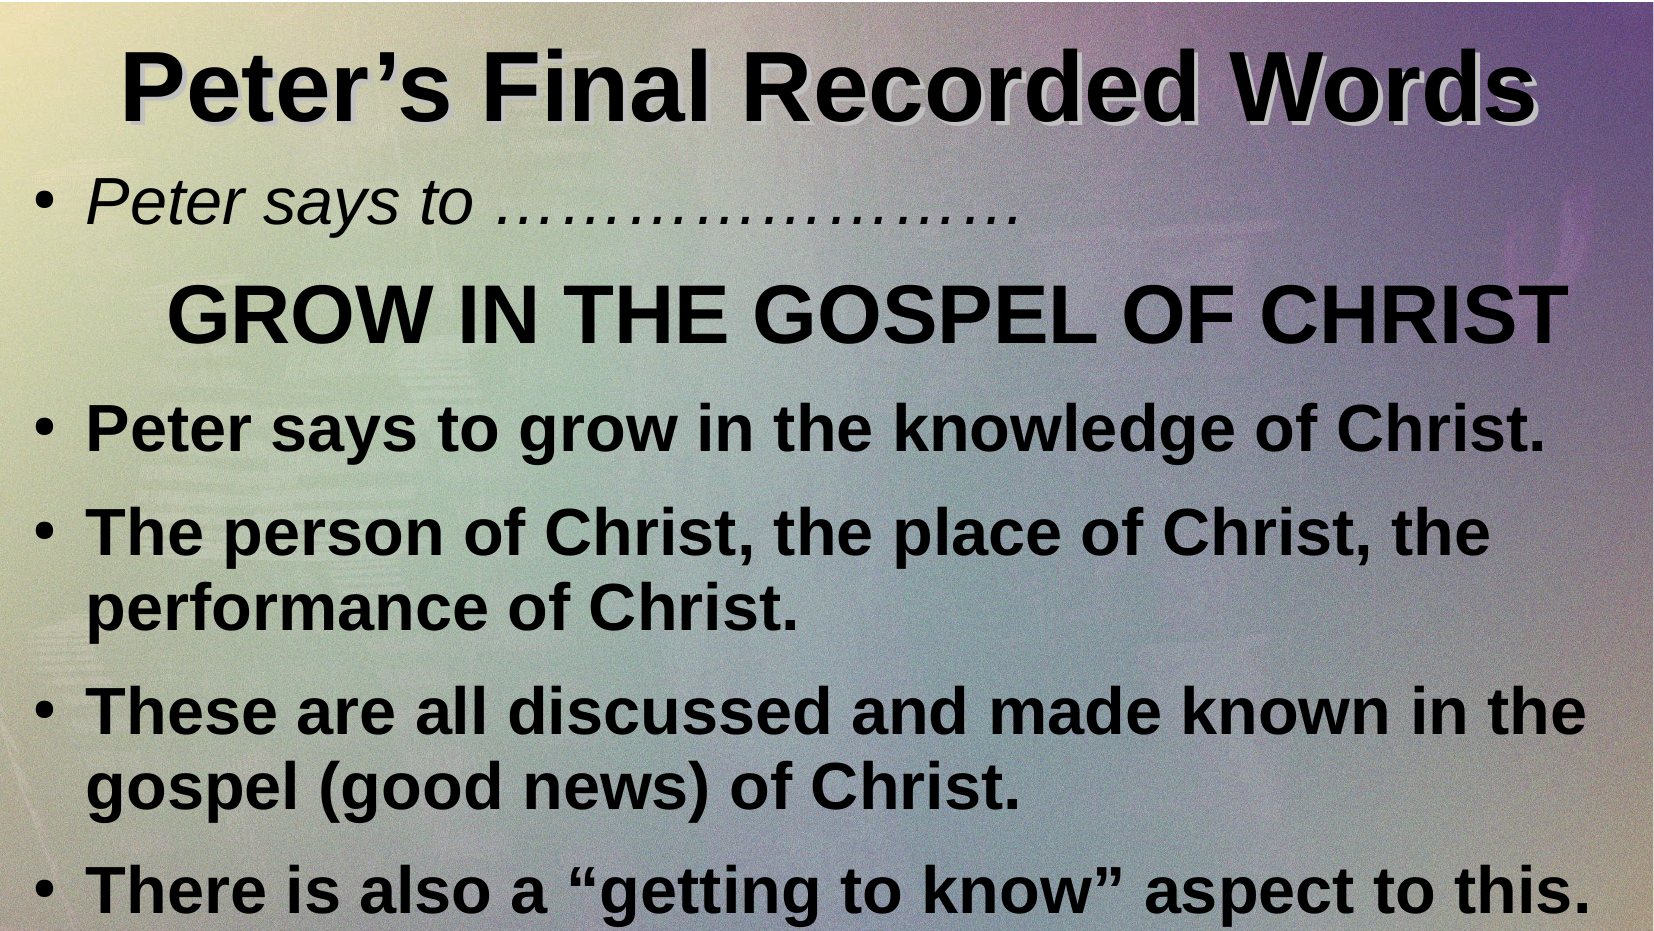

# Peter’s Final Recorded Words
Peter says to ……………………
GROW IN THE GOSPEL OF CHRIST
Peter says to grow in the knowledge of Christ.
The person of Christ, the place of Christ, the performance of Christ.
These are all discussed and made known in the gospel (good news) of Christ.
There is also a “getting to know” aspect to this.